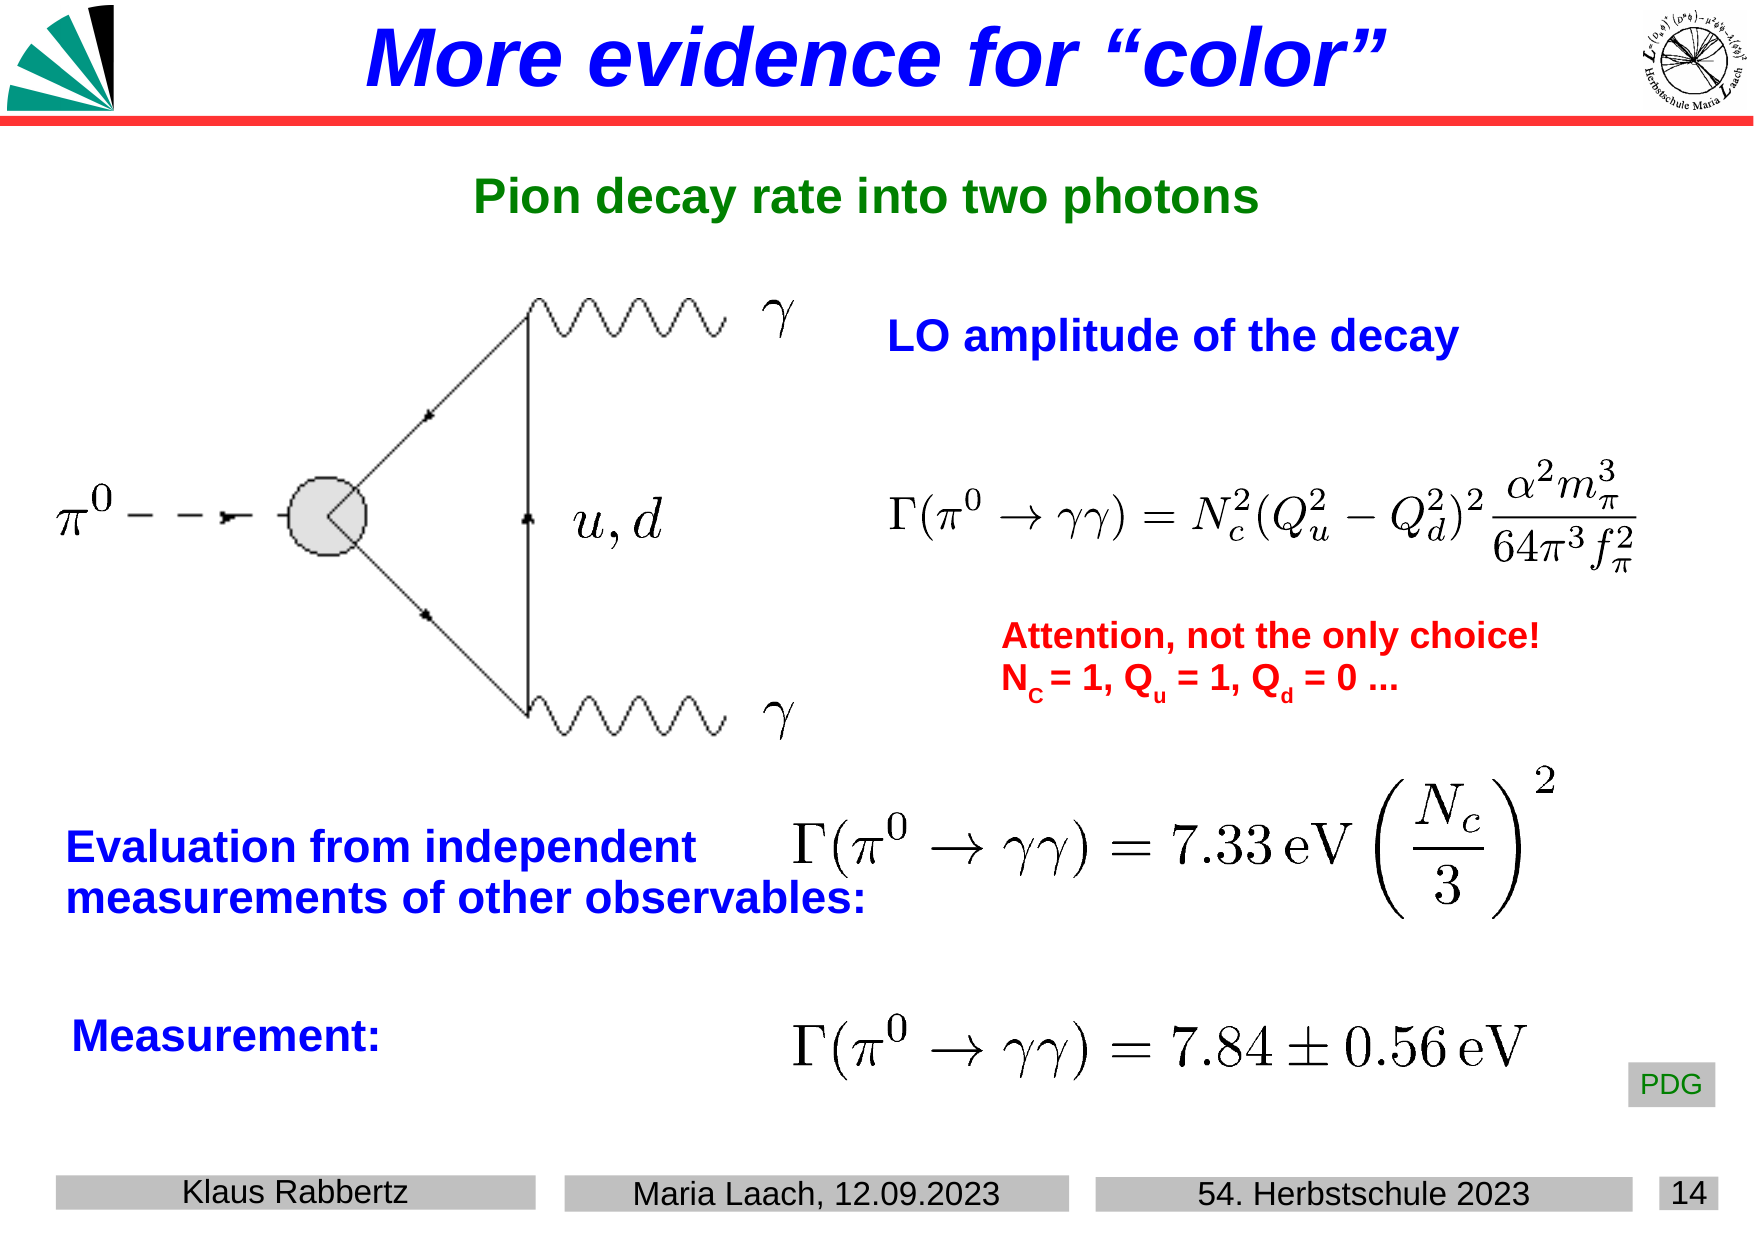

# More evidence for “color”
Pion decay rate into two photons
LO amplitude of the decay
Attention, not the only choice!
NC = 1, Qu = 1, Qd = 0 ...
Evaluation from independent
measurements of other observables:
Measurement:
PDG